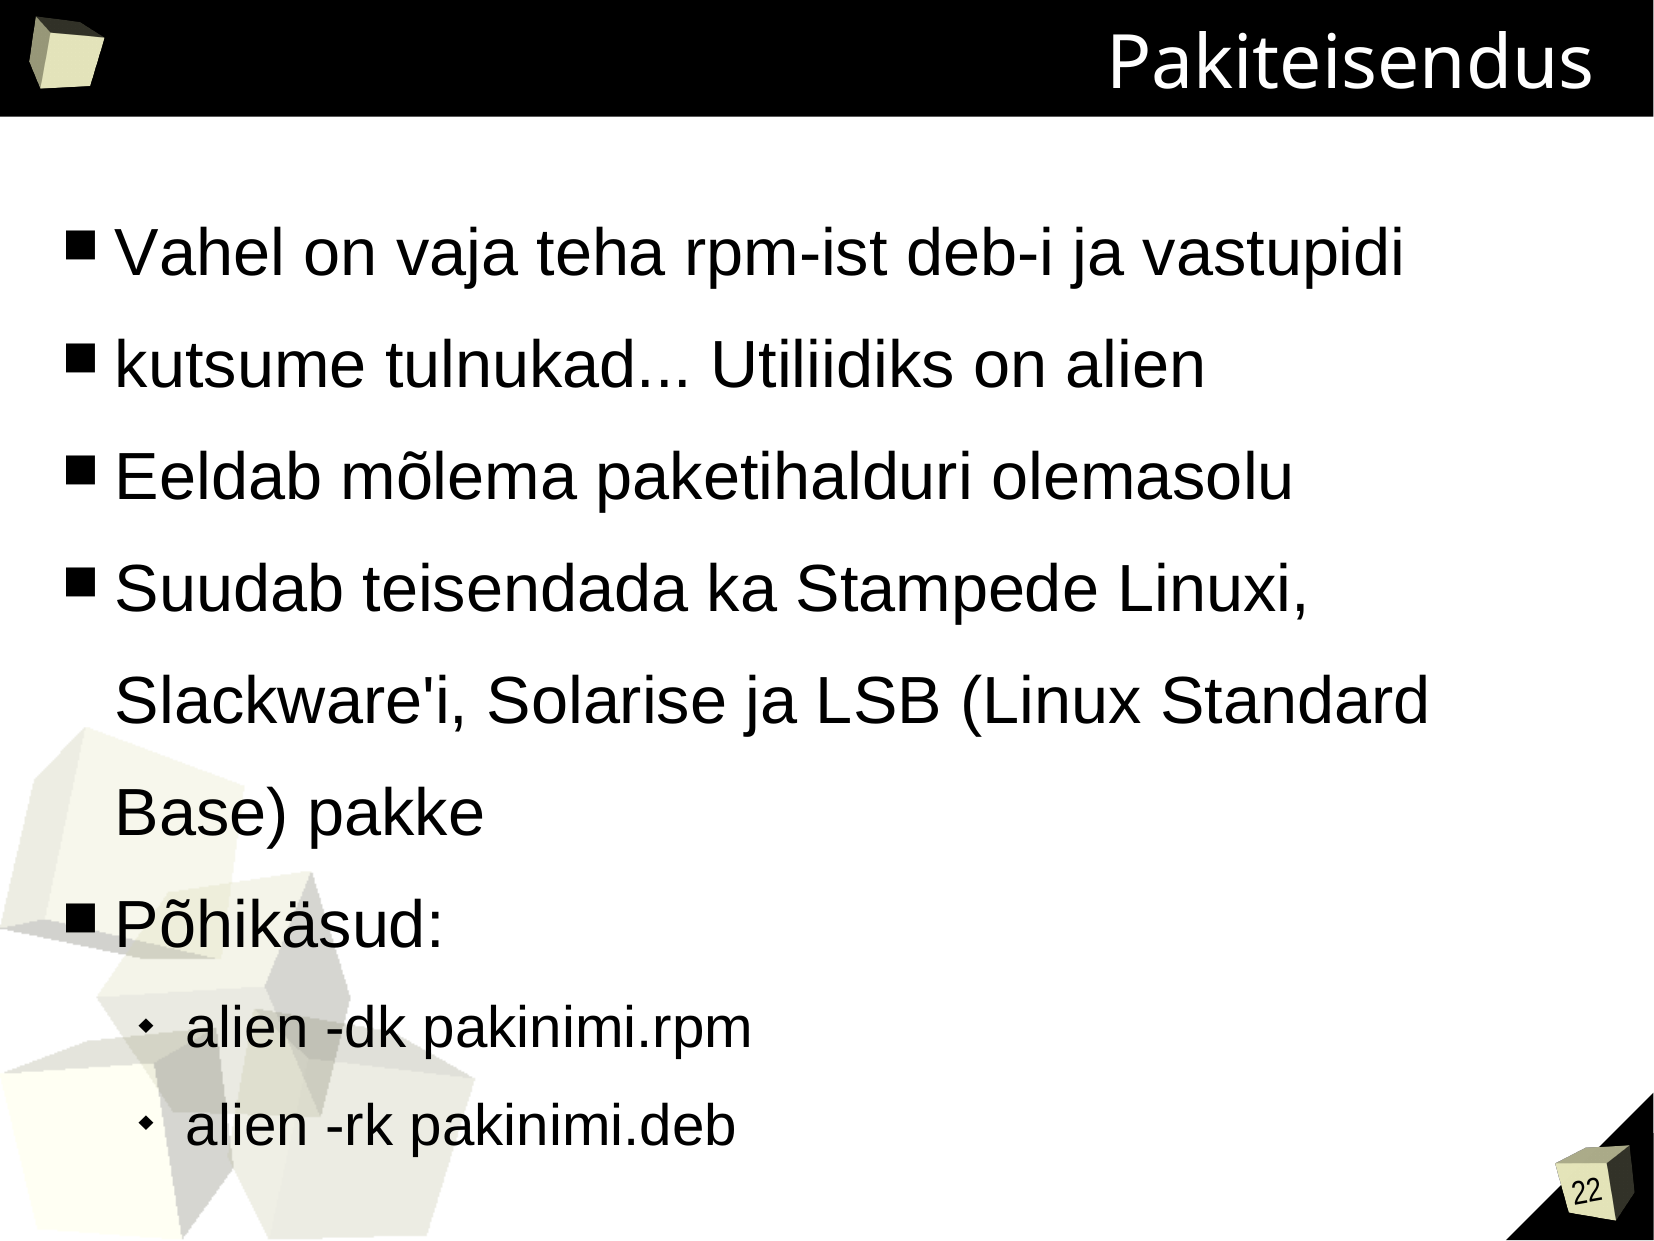

# Pakiteisendus
Vahel on vaja teha rpm-ist deb-i ja vastupidi
kutsume tulnukad... Utiliidiks on alien
Eeldab mõlema paketihalduri olemasolu
Suudab teisendada ka Stampede Linuxi, Slackware'i, Solarise ja LSB (Linux Standard Base) pakke
Põhikäsud:
alien -dk pakinimi.rpm
alien -rk pakinimi.deb